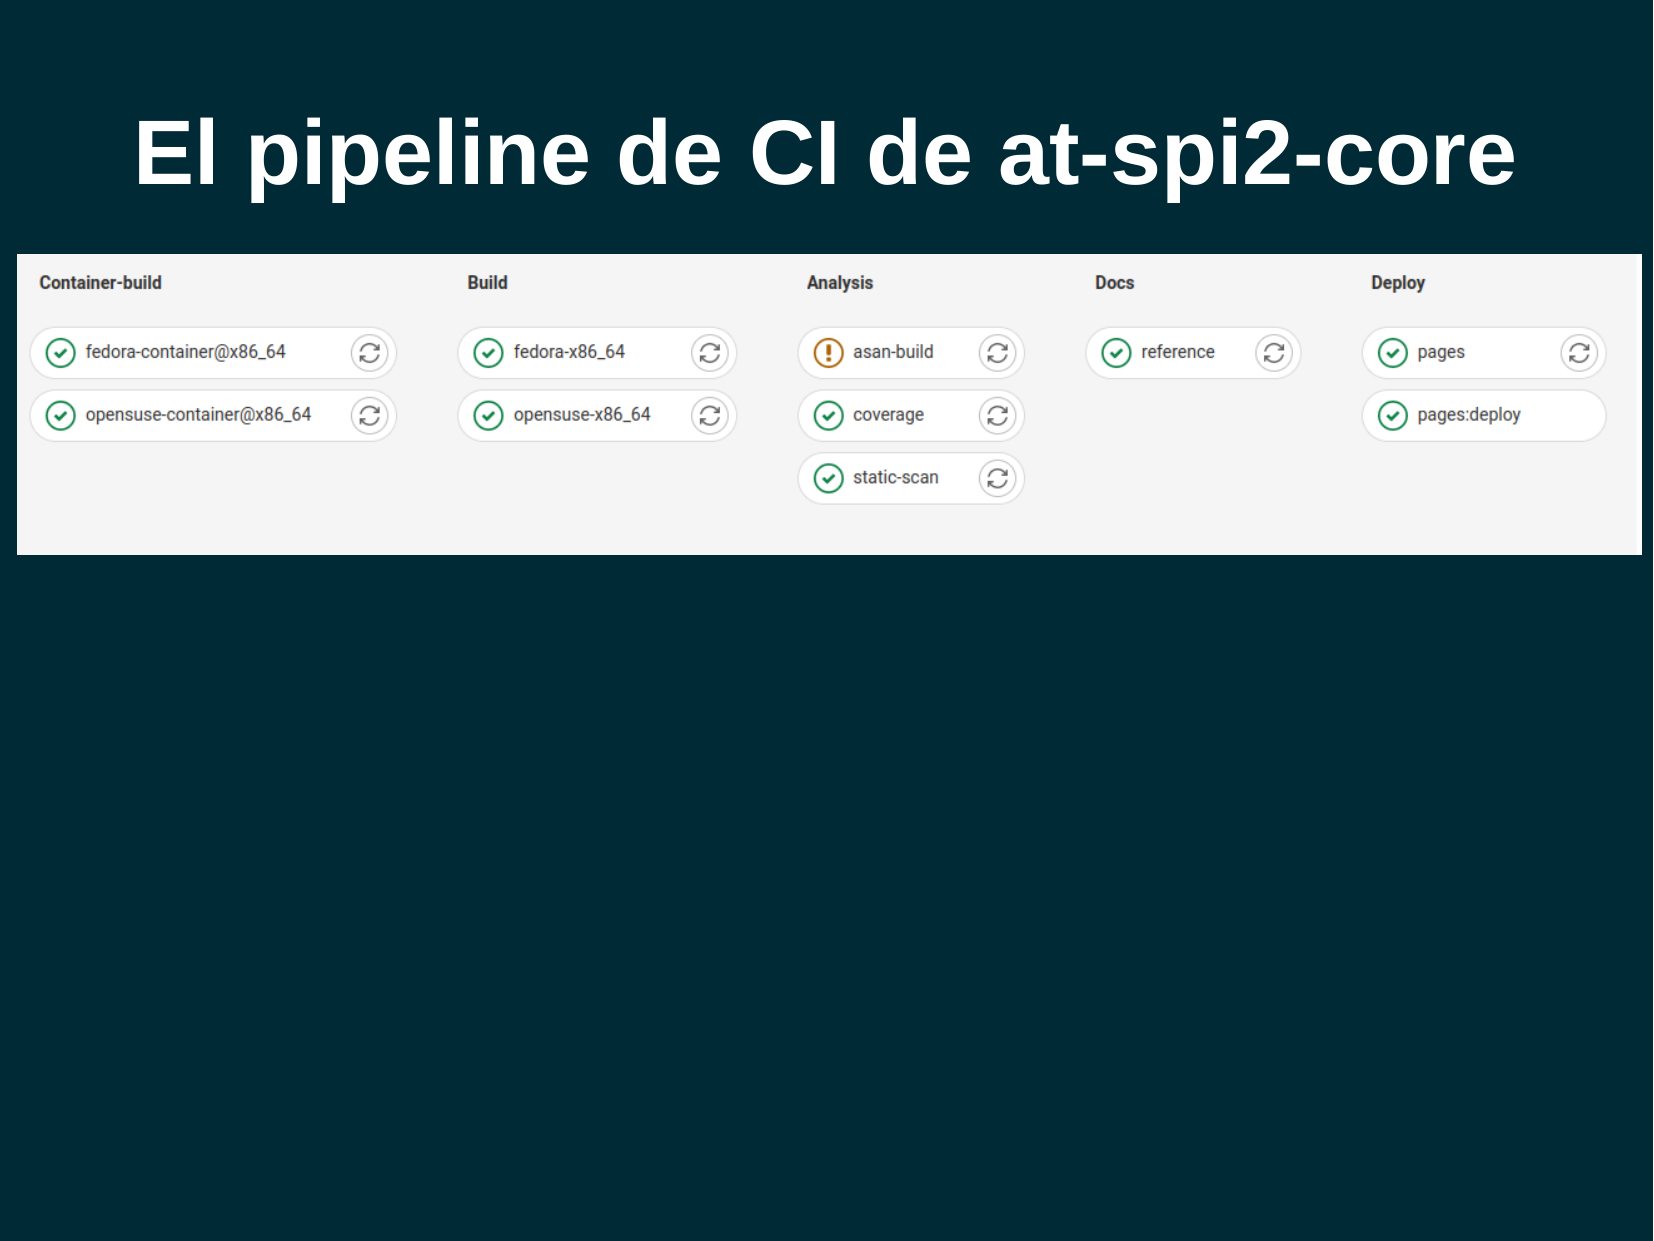

# El pipeline de CI de at-spi2-core